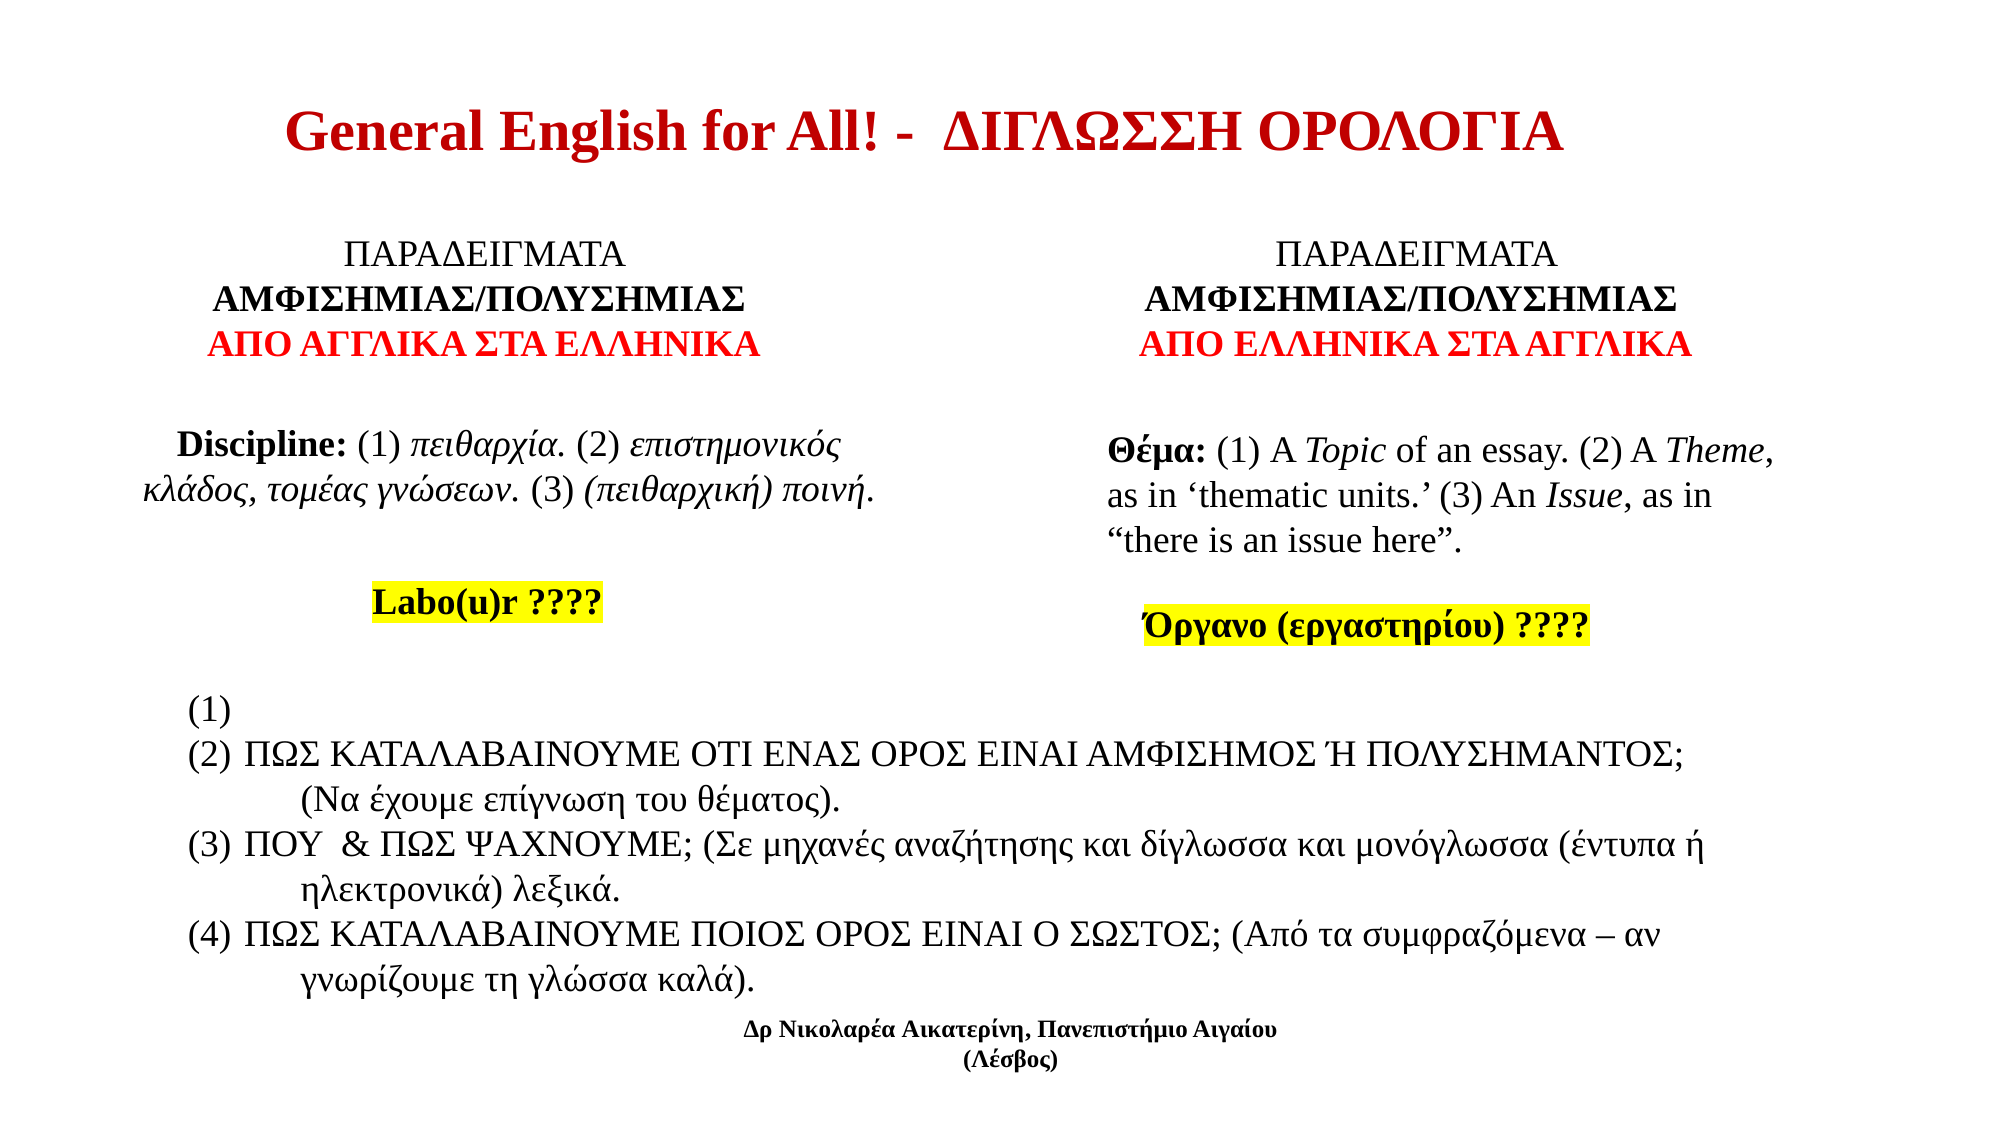

General English for All! - ΔΙΓΛΩΣΣΗ ΟΡΟΛΟΓΙΑ
ΠΑΡΑΔΕΙΓΜΑΤΑ ΑΜΦΙΣΗΜΙΑΣ/ΠΟΛΥΣΗΜΙΑΣ
ΑΠΟ ΑΓΓΛΙΚΑ ΣΤΑ ΕΛΛΗΝΙΚΑ
ΠΑΡΑΔΕΙΓΜΑΤΑ ΑΜΦΙΣΗΜΙΑΣ/ΠΟΛΥΣΗΜΙΑΣ
ΑΠΟ ΕΛΛΗΝΙΚΑ ΣΤΑ ΑΓΓΛΙΚΑ
Θέμα: (1) A Topic of an essay. (2) A Theme, as in ‘thematic units.’ (3) An Issue, as in “there is an issue here”.
Discipline: (1) πειθαρχία. (2) επιστημονικός κλάδος, τομέας γνώσεων. (3) (πειθαρχική) ποινή.
Labo(u)r ????
Όργανο (εργαστηρίου) ????
ΠΩΣ ΚΑΤΑΛΑΒΑΙΝΟΥΜΕ ΟΤΙ ΕΝΑΣ ΟΡΟΣ ΕΙΝΑΙ ΑΜΦΙΣΗΜΟΣ Ή ΠΟΛΥΣΗΜΑΝΤΟΣ; (Να έχουμε επίγνωση του θέματος).
ΠΟΥ & ΠΩΣ ΨΑΧΝΟΥΜΕ; (Σε μηχανές αναζήτησης και δίγλωσσα και μονόγλωσσα (έντυπα ή ηλεκτρονικά) λεξικά.
ΠΩΣ ΚΑΤΑΛΑΒΑΙΝΟΥΜΕ ΠΟΙΟΣ ΟΡΟΣ ΕΙΝΑΙ Ο ΣΩΣΤΟΣ; (Από τα συμφραζόμενα – αν γνωρίζουμε τη γλώσσα καλά).
Δρ Νικολαρέα Αικατερίνη, Πανεπιστήμιο Αιγαίου
(Λέσβος)